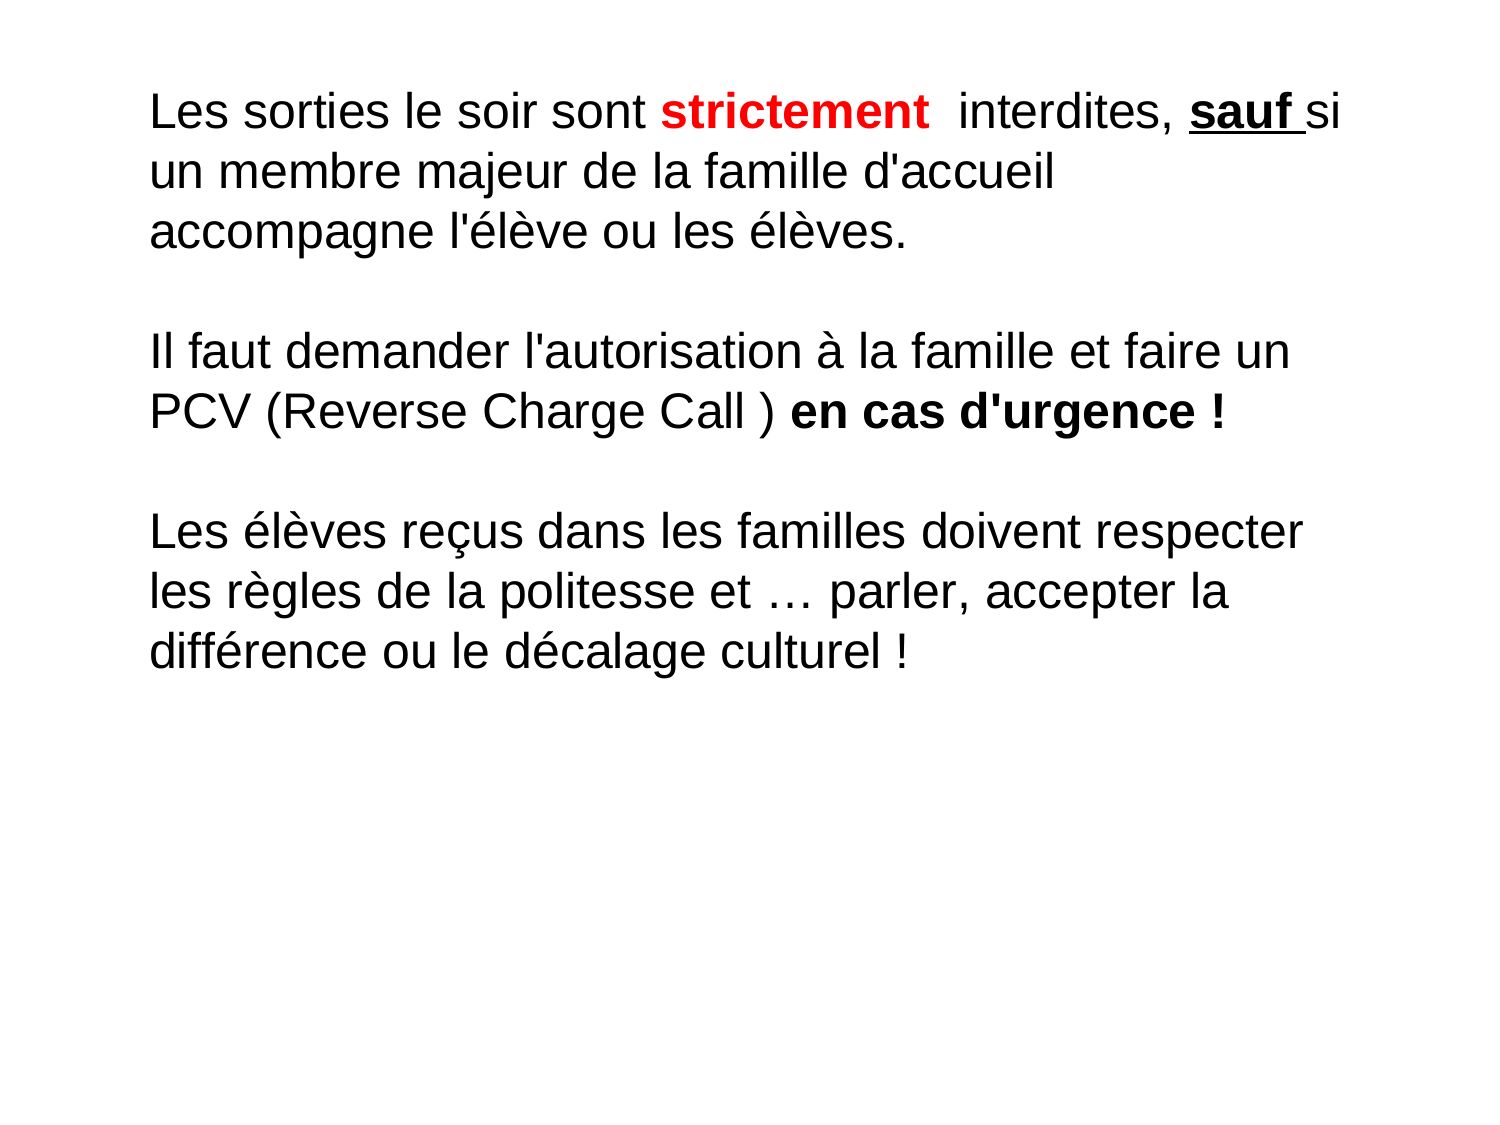

Les sorties le soir sont strictement interdites, sauf si un membre majeur de la famille d'accueil accompagne l'élève ou les élèves.
Il faut demander l'autorisation à la famille et faire un PCV (Reverse Charge Call ) en cas d'urgence !
Les élèves reçus dans les familles doivent respecter les règles de la politesse et … parler, accepter la différence ou le décalage culturel !